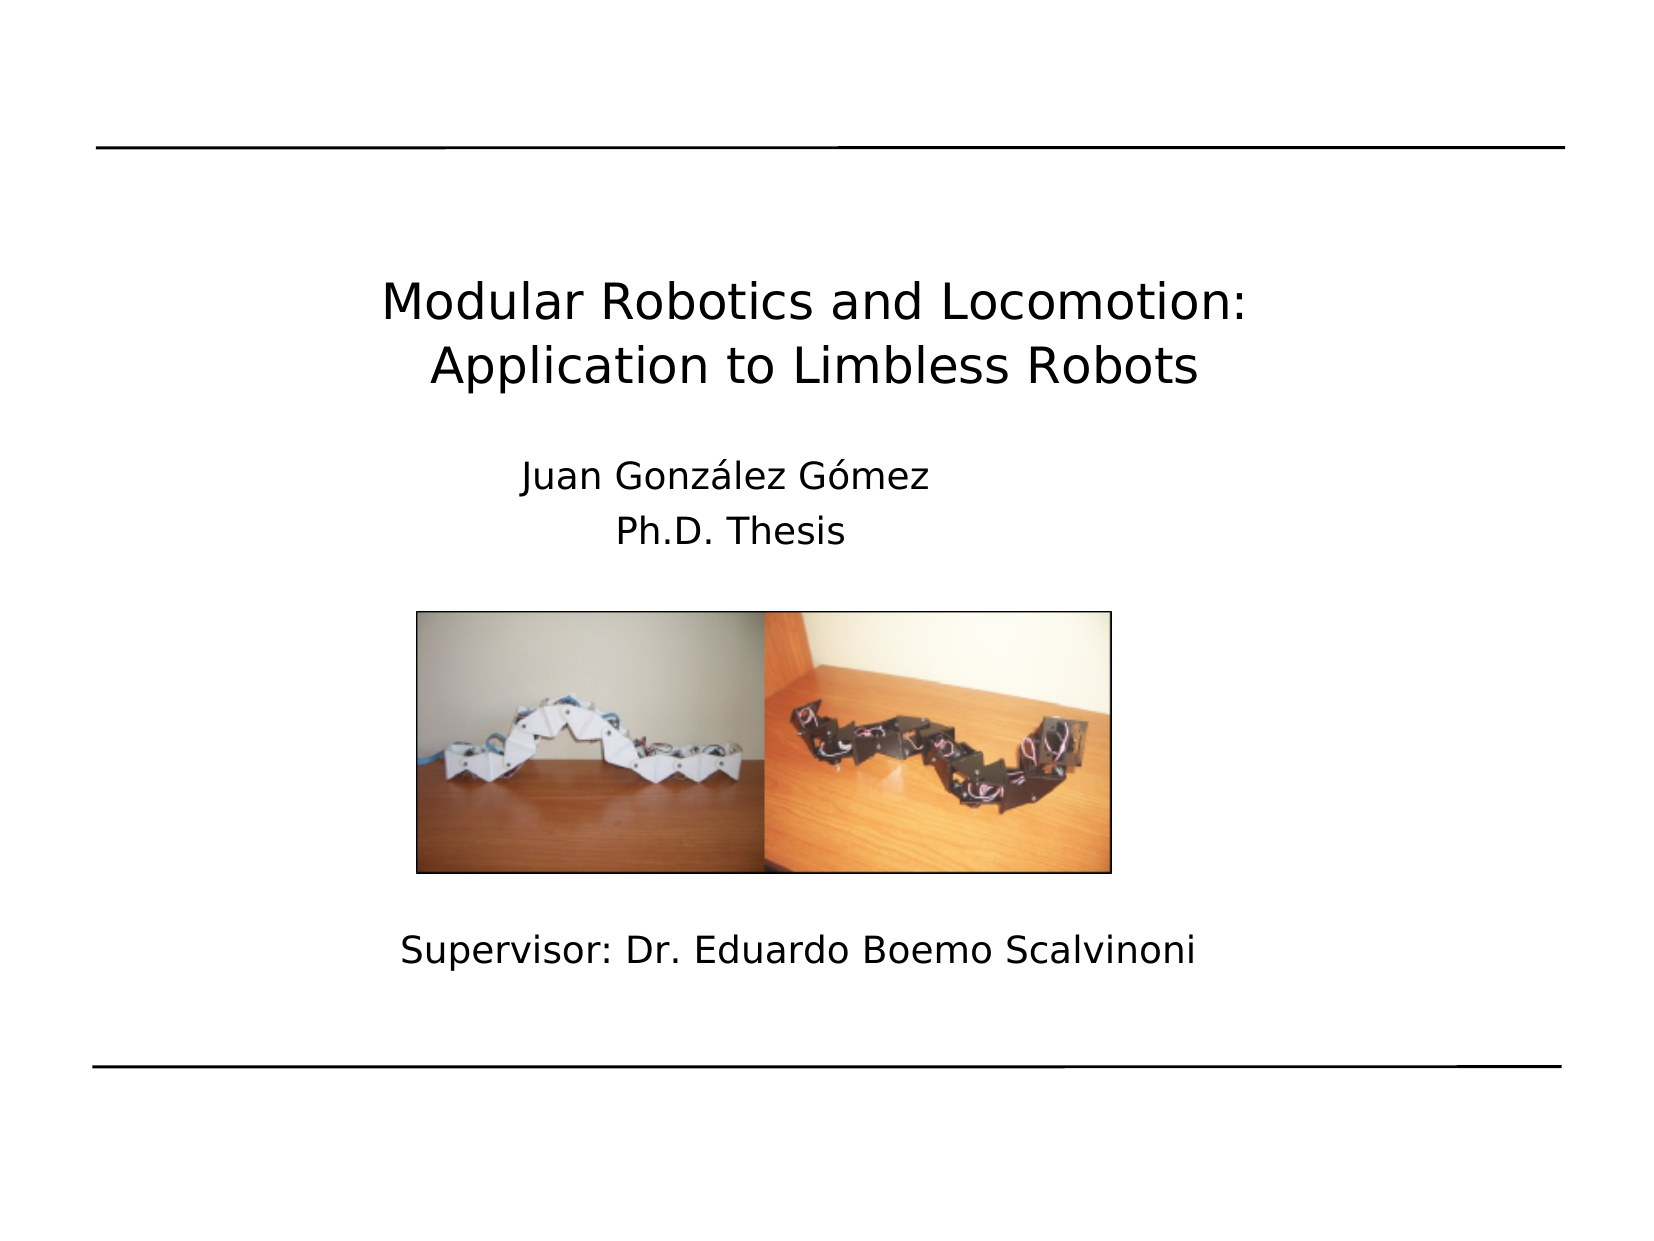

Modular Robotics and Locomotion:
Application to Limbless Robots
Juan González Gómez
Ph.D. Thesis
Supervisor: Dr. Eduardo Boemo Scalvinoni